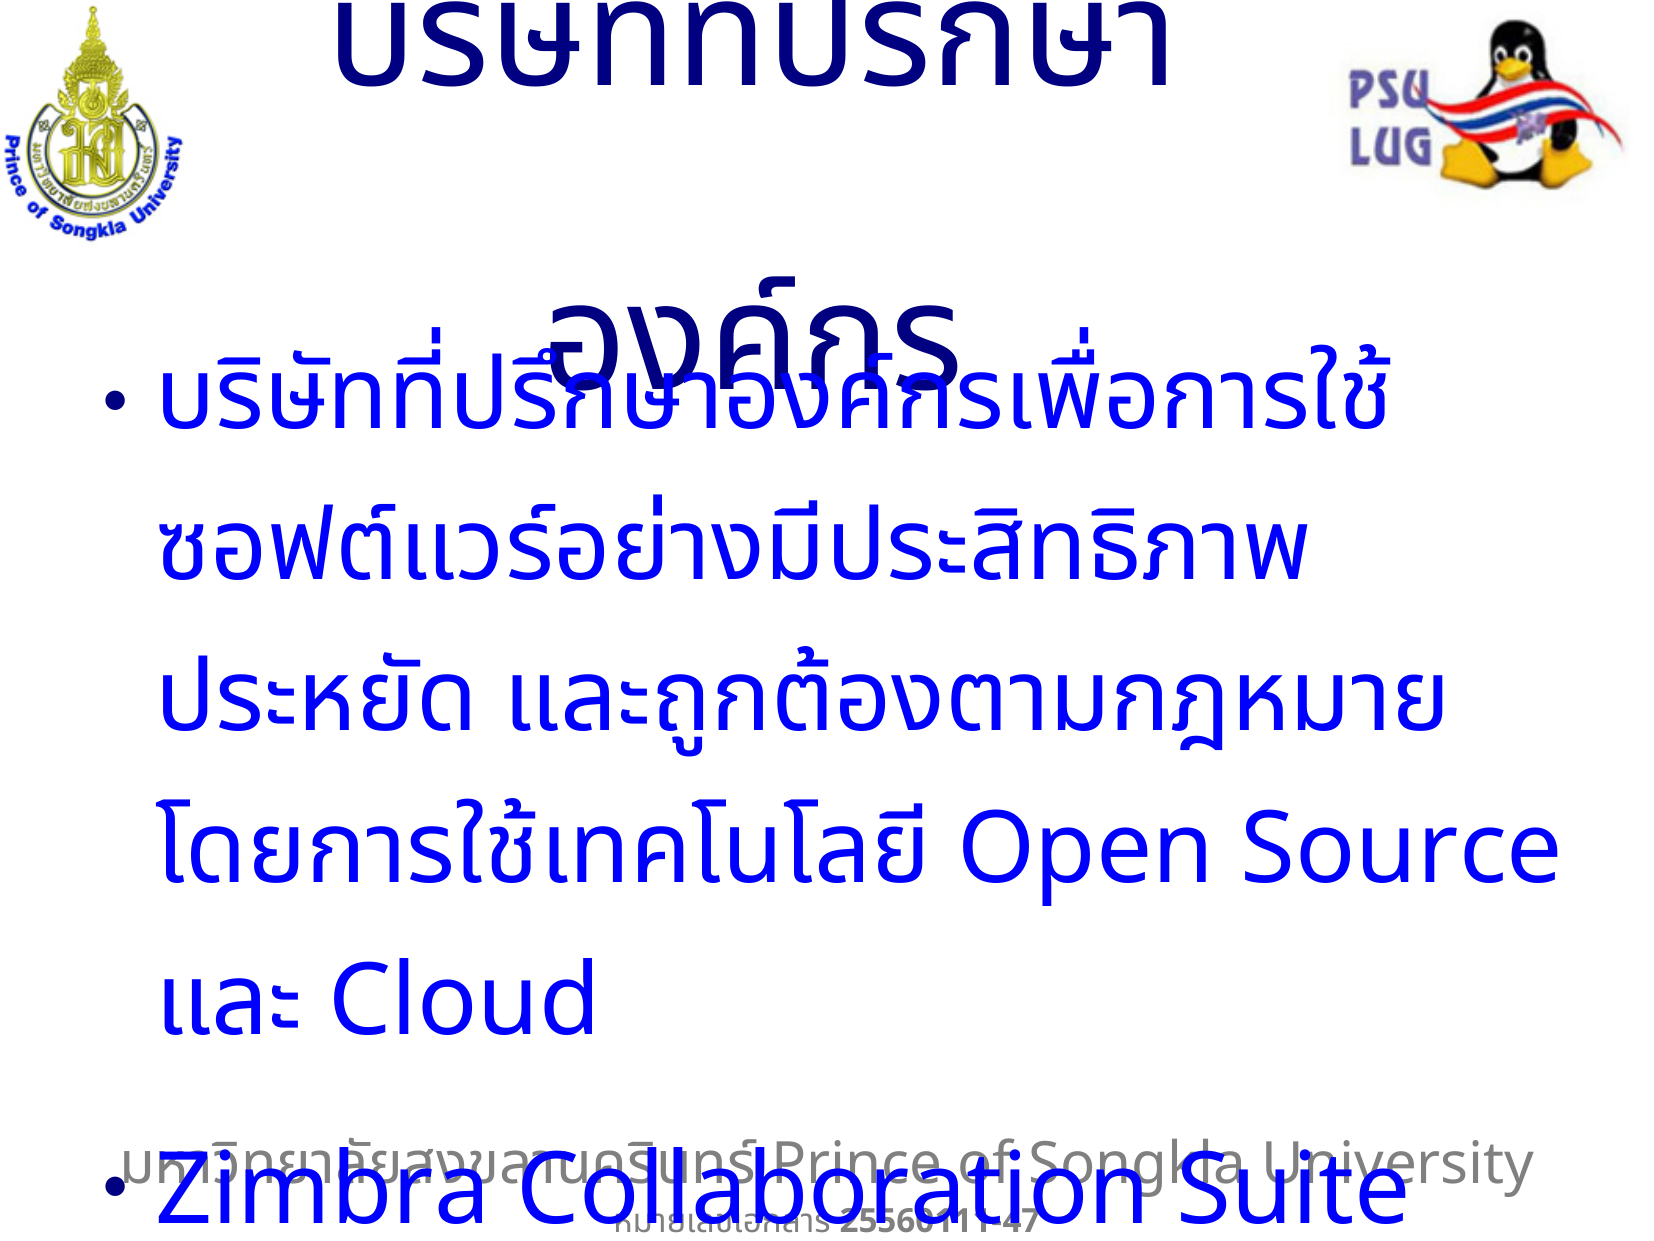

# บริษัทที่ปรึกษาองค์กร
บริษัทที่ปรึกษาองค์กรเพื่อการใช้ซอฟต์แวร์อย่างมีประสิทธิภาพ ประหยัด และถูกต้องตามกฎหมาย โดยการใช้เทคโนโลยี Open Source และ Cloud
Zimbra Collaboration Suite เป็นชุดซอฟต์แวร์ฝั่งเซิรฟเวอร์ที่รวมบริการในการประสานงานขององค์กรอย่าง e-mail, calendar และ address book รวมทั้ง document management